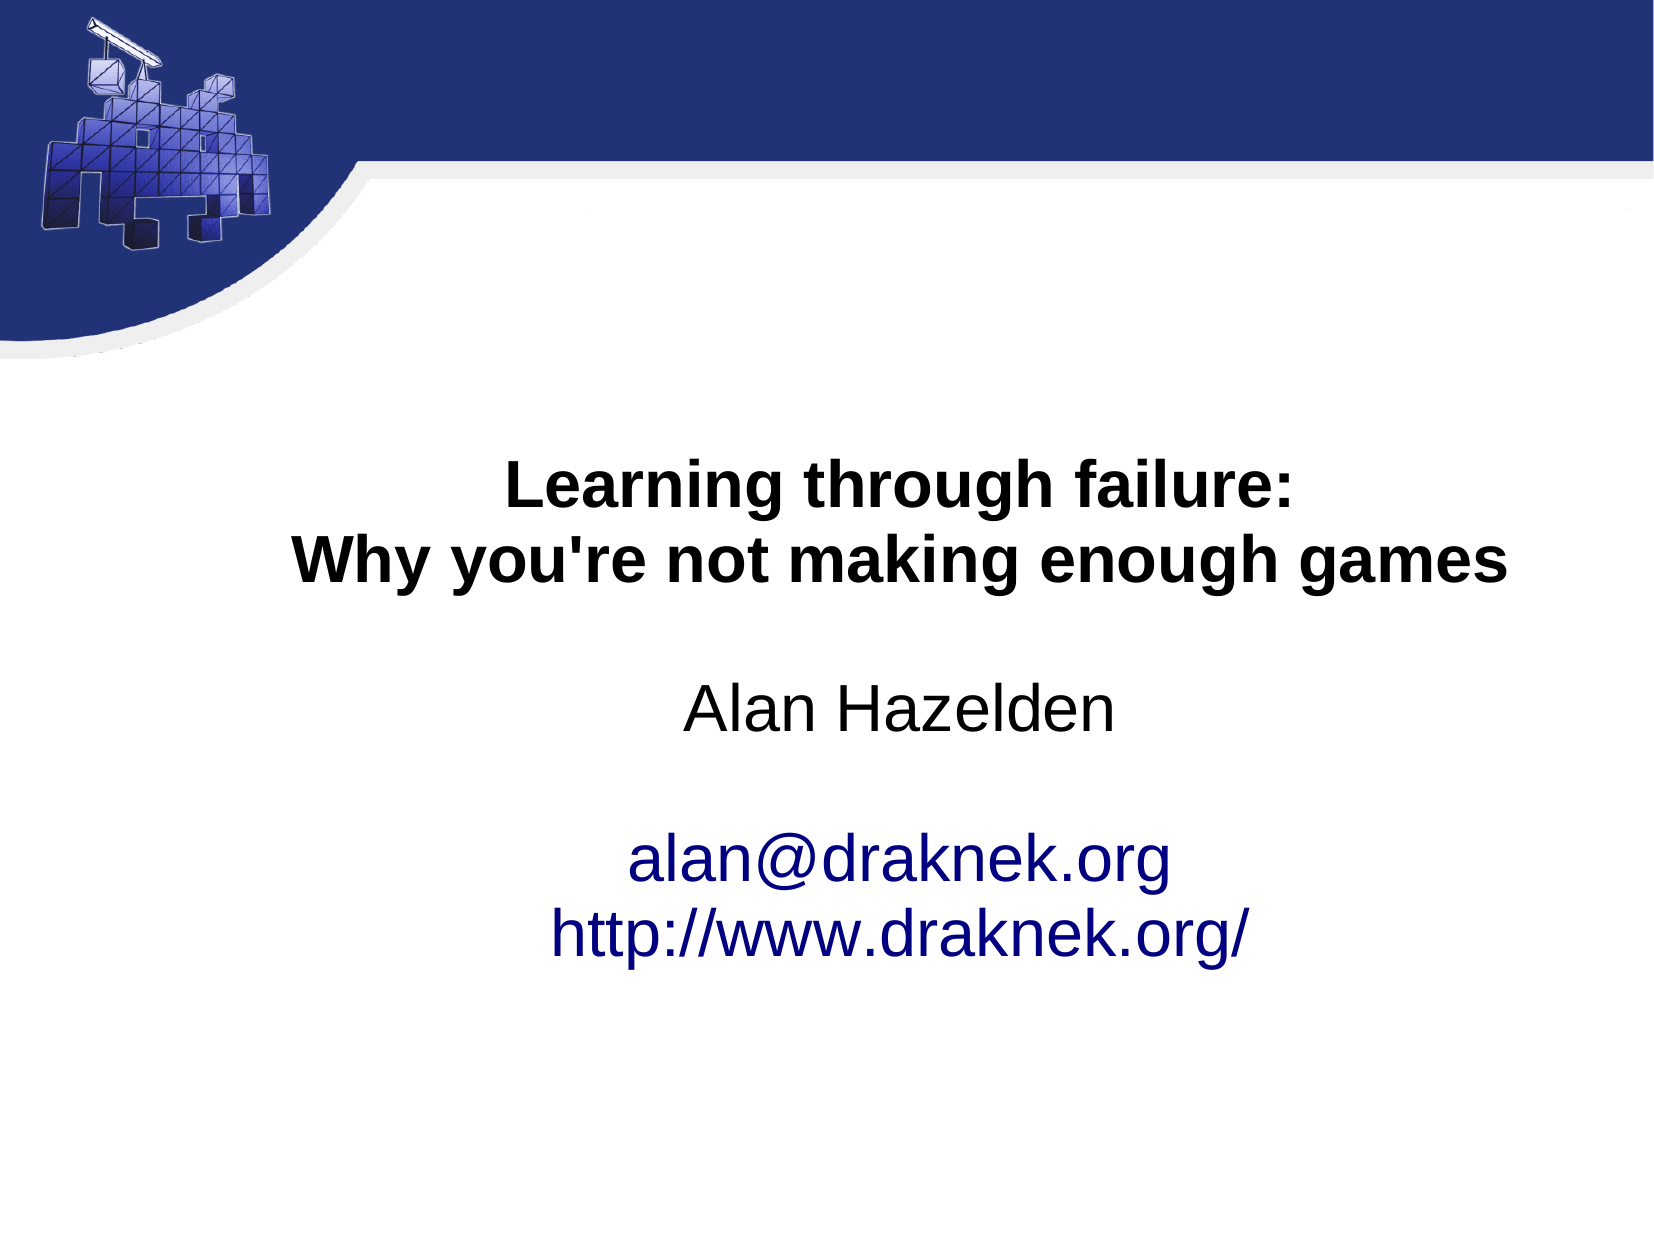

#
Learning through failure:
Why you're not making enough games
Alan Hazelden
alan@draknek.org
http://www.draknek.org/